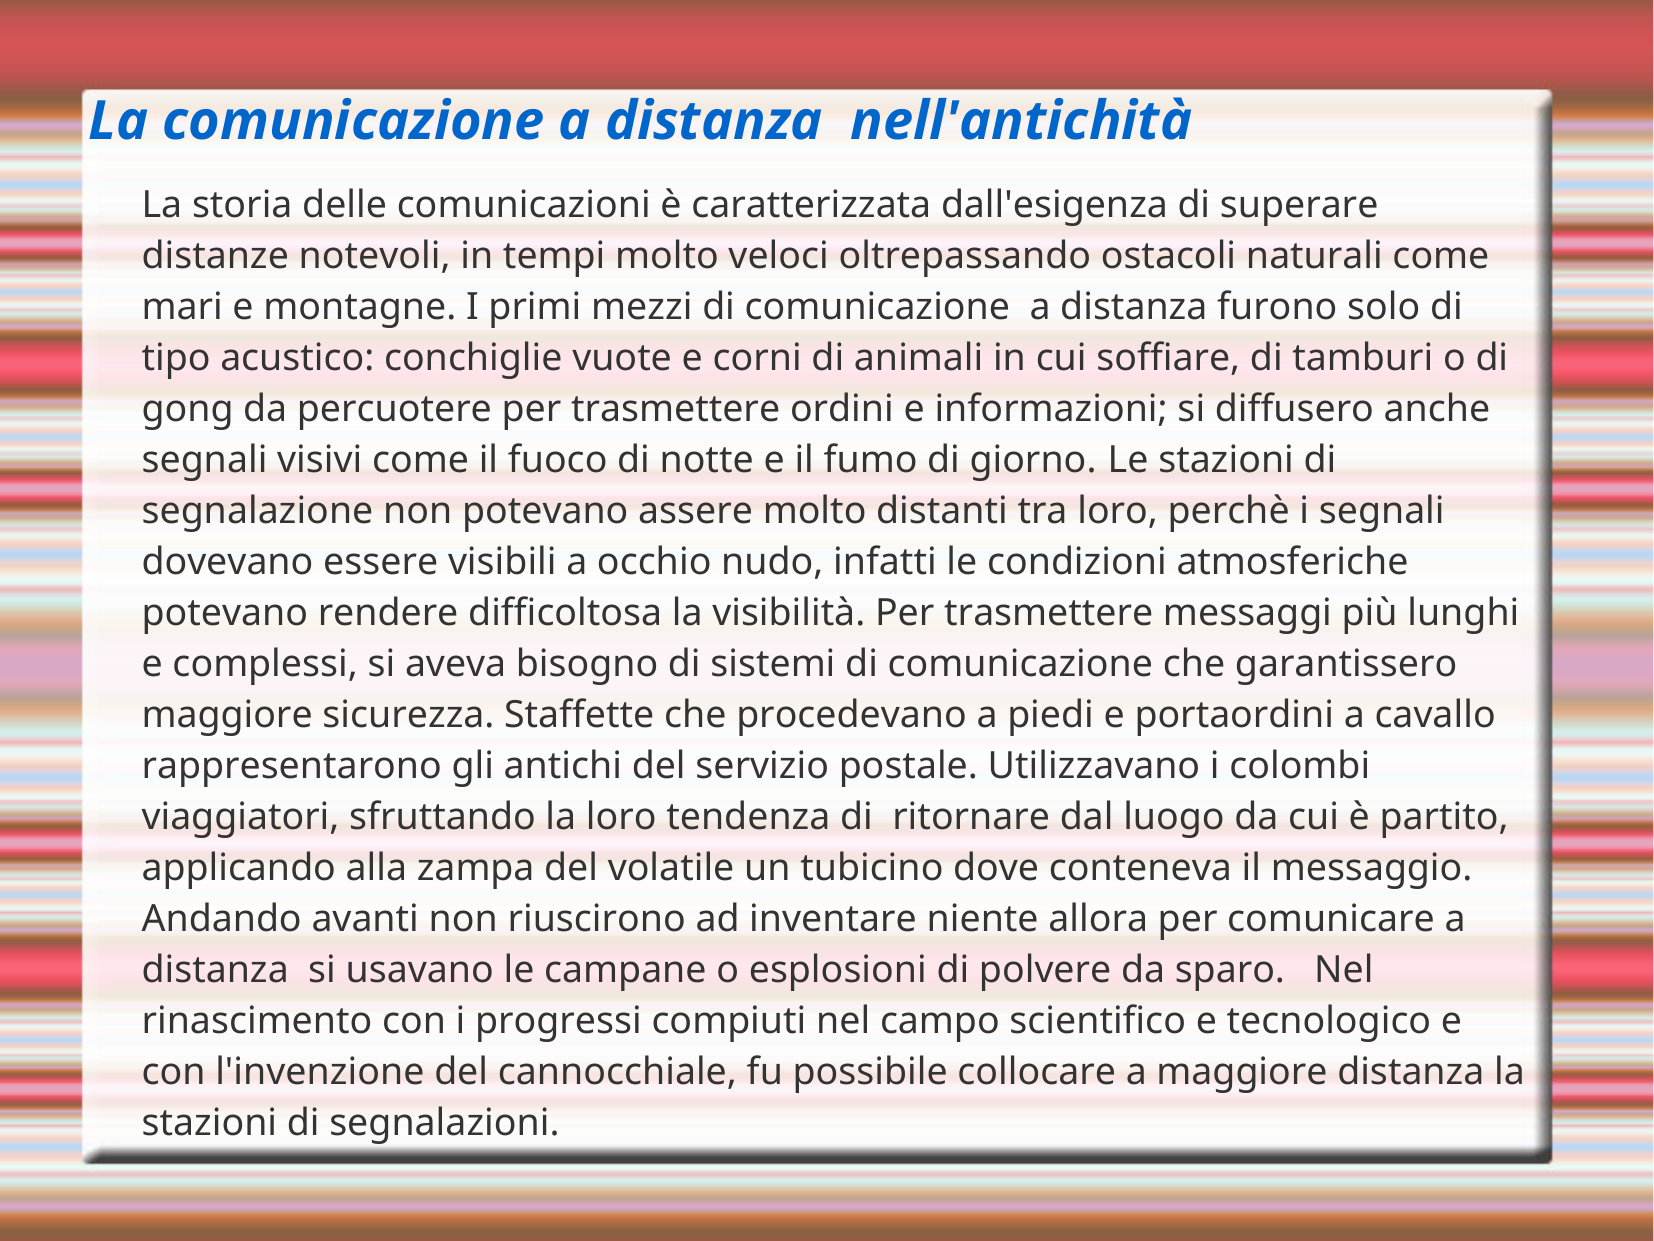

# La comunicazione a distanza nell'antichità
La storia delle comunicazioni è caratterizzata dall'esigenza di superare distanze notevoli, in tempi molto veloci oltrepassando ostacoli naturali come mari e montagne. I primi mezzi di comunicazione a distanza furono solo di tipo acustico: conchiglie vuote e corni di animali in cui soffiare, di tamburi o di gong da percuotere per trasmettere ordini e informazioni; si diffusero anche segnali visivi come il fuoco di notte e il fumo di giorno. Le stazioni di segnalazione non potevano assere molto distanti tra loro, perchè i segnali dovevano essere visibili a occhio nudo, infatti le condizioni atmosferiche potevano rendere difficoltosa la visibilità. Per trasmettere messaggi più lunghi e complessi, si aveva bisogno di sistemi di comunicazione che garantissero maggiore sicurezza. Staffette che procedevano a piedi e portaordini a cavallo rappresentarono gli antichi del servizio postale. Utilizzavano i colombi viaggiatori, sfruttando la loro tendenza di ritornare dal luogo da cui è partito, applicando alla zampa del volatile un tubicino dove conteneva il messaggio. Andando avanti non riuscirono ad inventare niente allora per comunicare a distanza si usavano le campane o esplosioni di polvere da sparo. Nel rinascimento con i progressi compiuti nel campo scientifico e tecnologico e con l'invenzione del cannocchiale, fu possibile collocare a maggiore distanza la stazioni di segnalazioni.